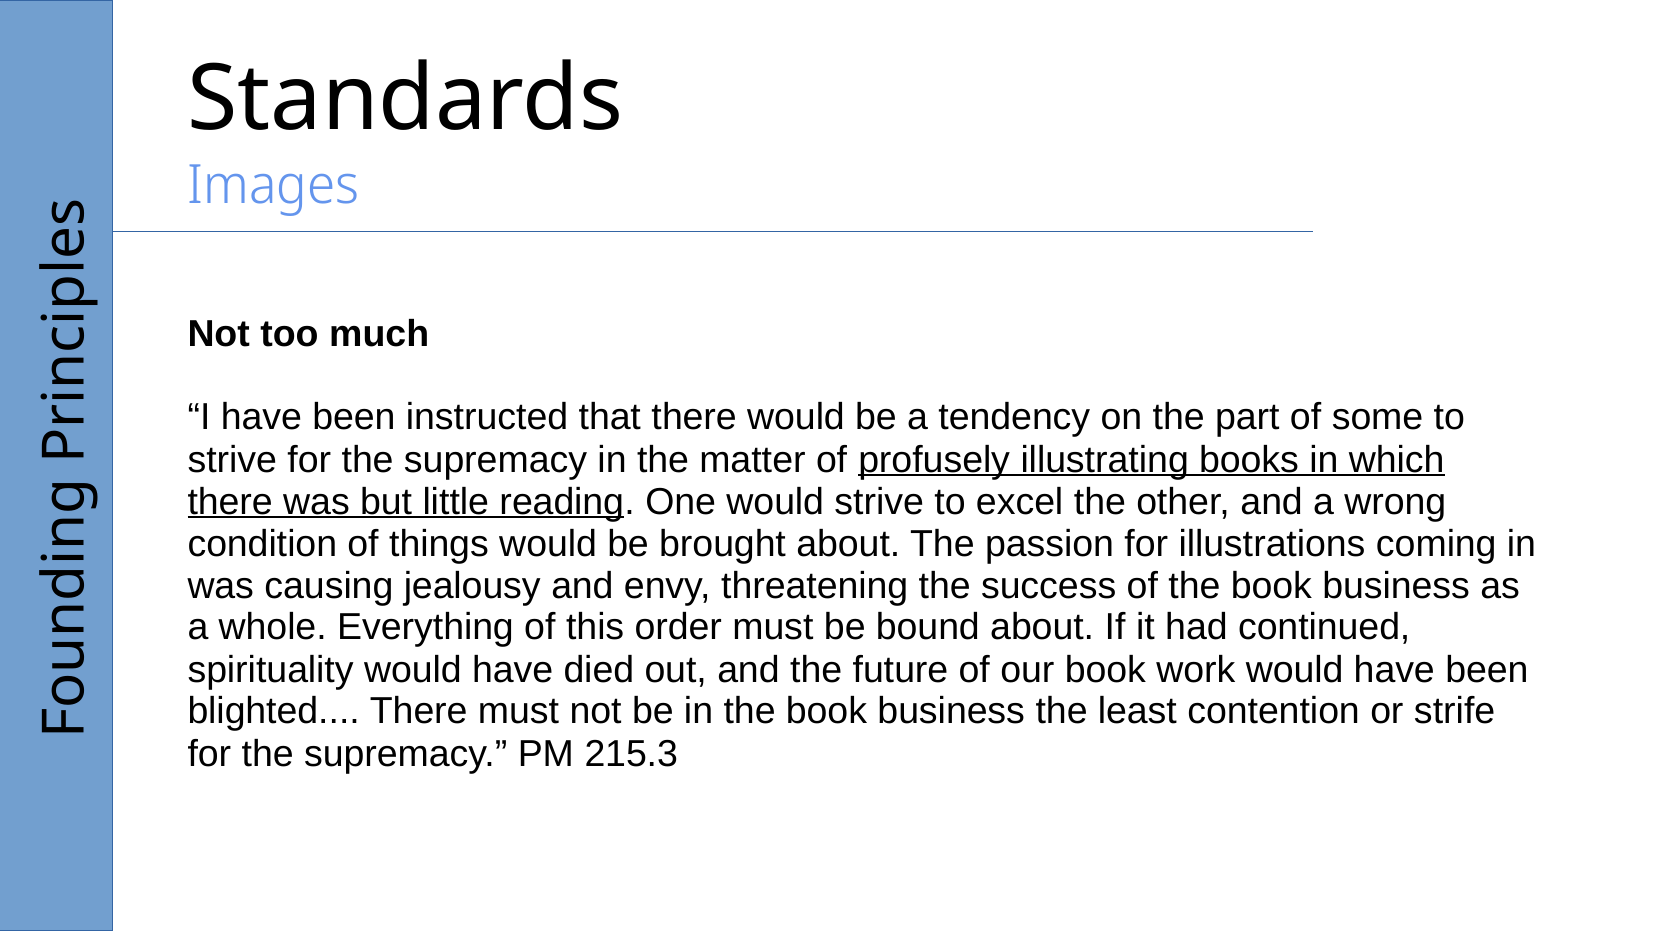

# Standards
Images
Not too much
“I have been instructed that there would be a tendency on the part of some to strive for the supremacy in the matter of profusely illustrating books in which there was but little reading. One would strive to excel the other, and a wrong condition of things would be brought about. The passion for illustrations coming in was causing jealousy and envy, threatening the success of the book business as a whole. Everything of this order must be bound about. If it had continued, spirituality would have died out, and the future of our book work would have been blighted.... There must not be in the book business the least contention or strife for the supremacy.” PM 215.3
Founding Principles